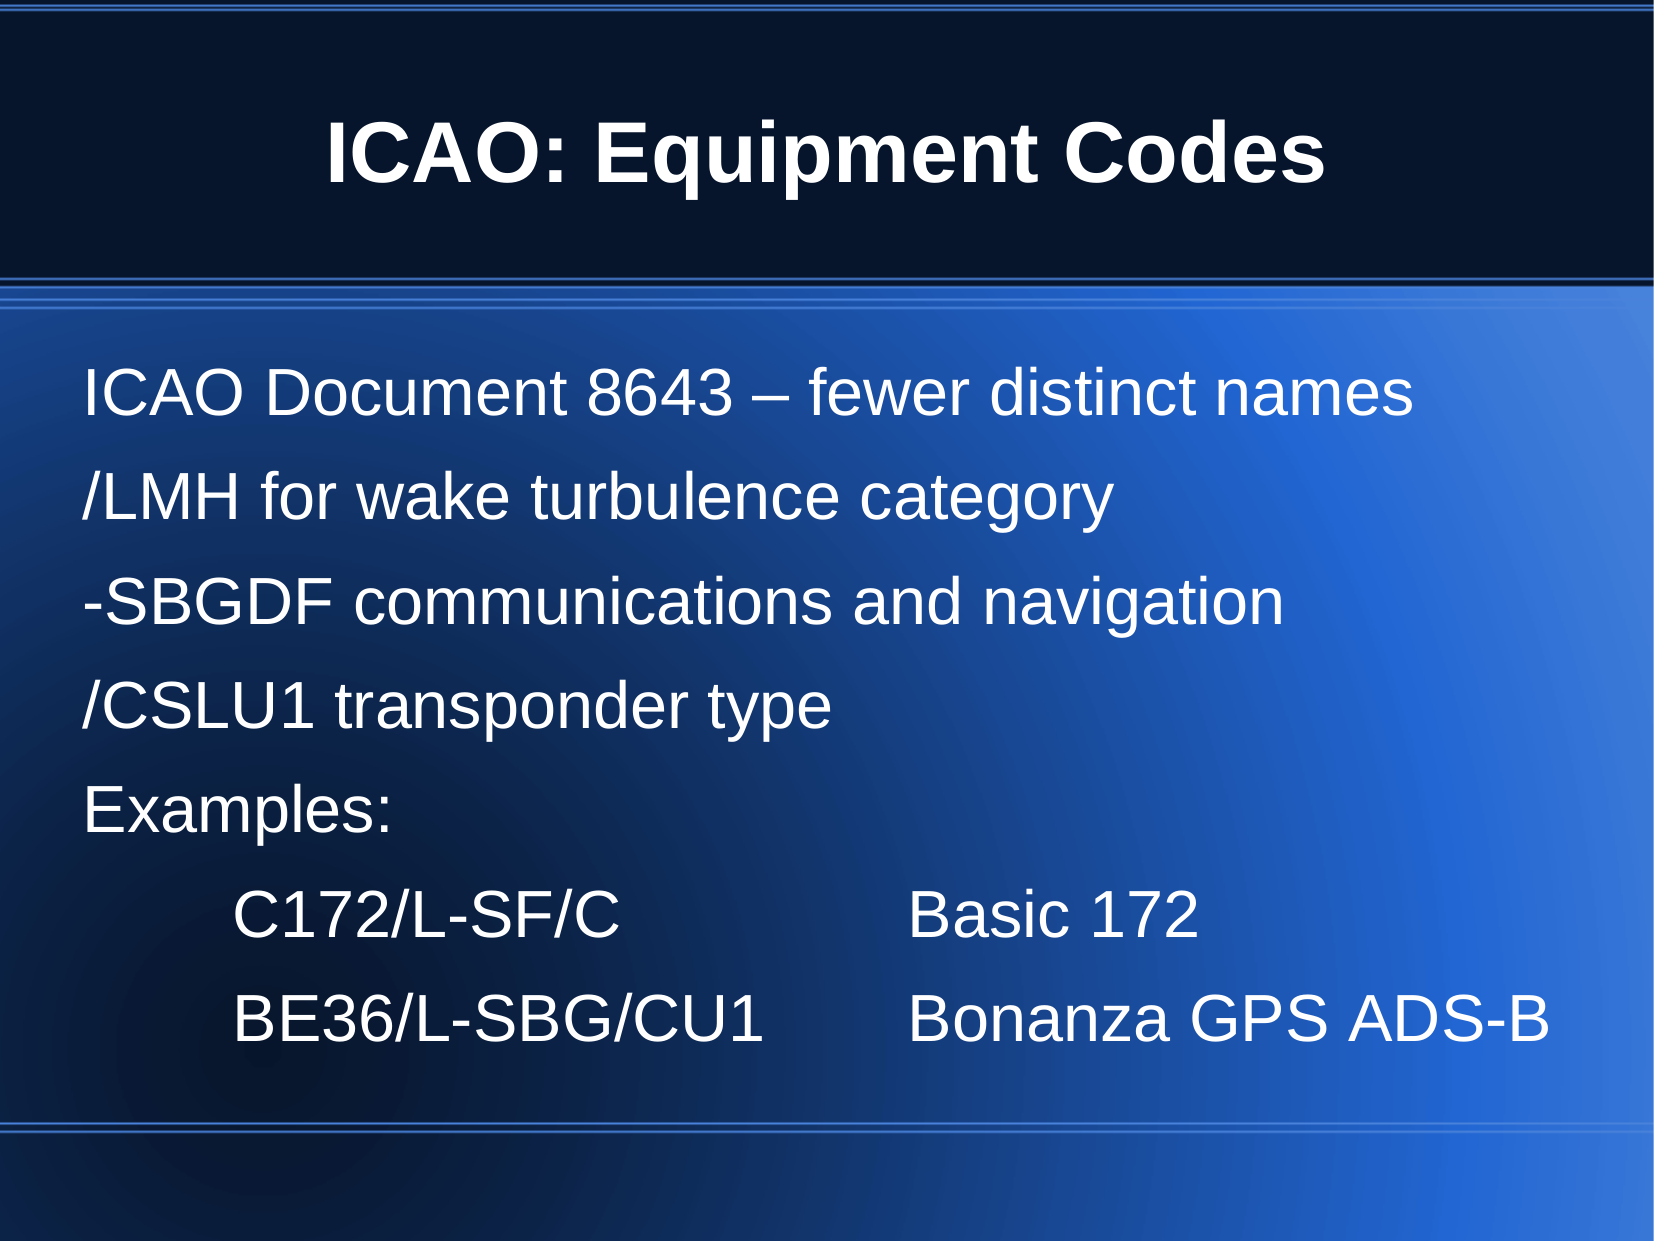

# ICAO: Equipment Codes
ICAO Document 8643 – fewer distinct names
/LMH for wake turbulence category
-SBGDF communications and navigation
/CSLU1 transponder type
Examples:
C172/L-SF/C				Basic 172
BE36/L-SBG/CU1		Bonanza GPS ADS-B